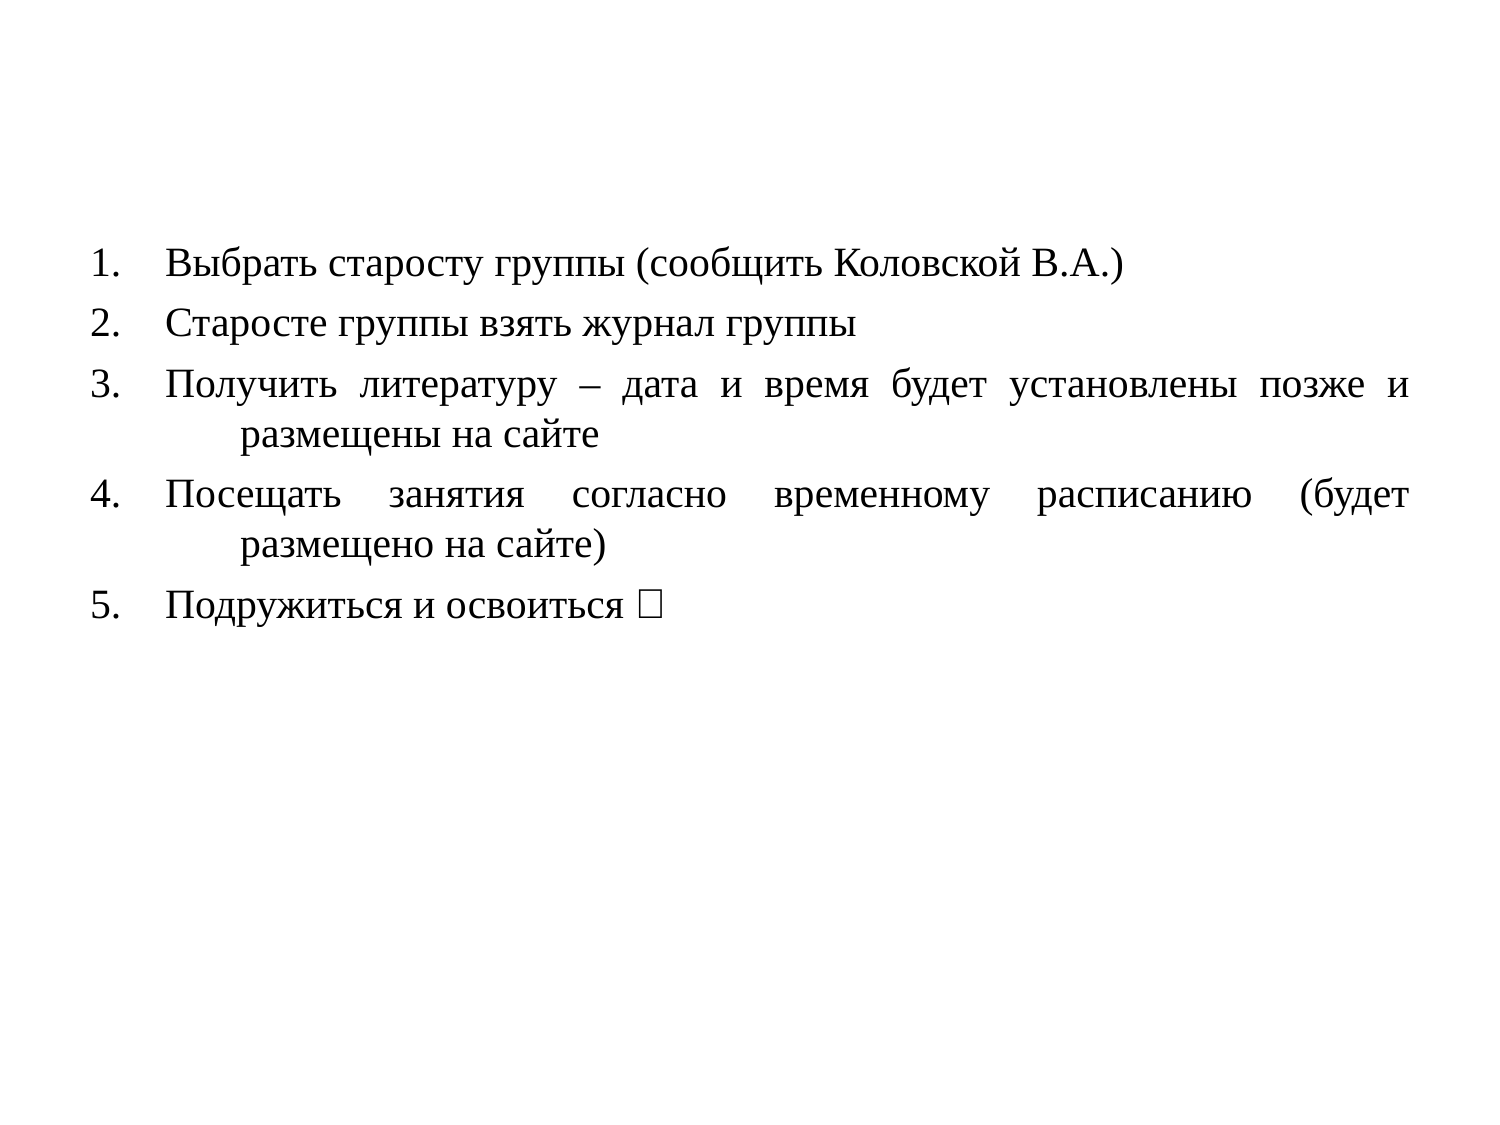

# Что нужно сделать в период со 2 сентября по 9 сентября
Выбрать старосту группы (сообщить Коловской В.А.)
Старосте группы взять журнал группы
Получить литературу – дата и время будет установлены позже и размещены на сайте
Посещать занятия согласно временному расписанию (будет размещено на сайте)
Подружиться и освоиться 